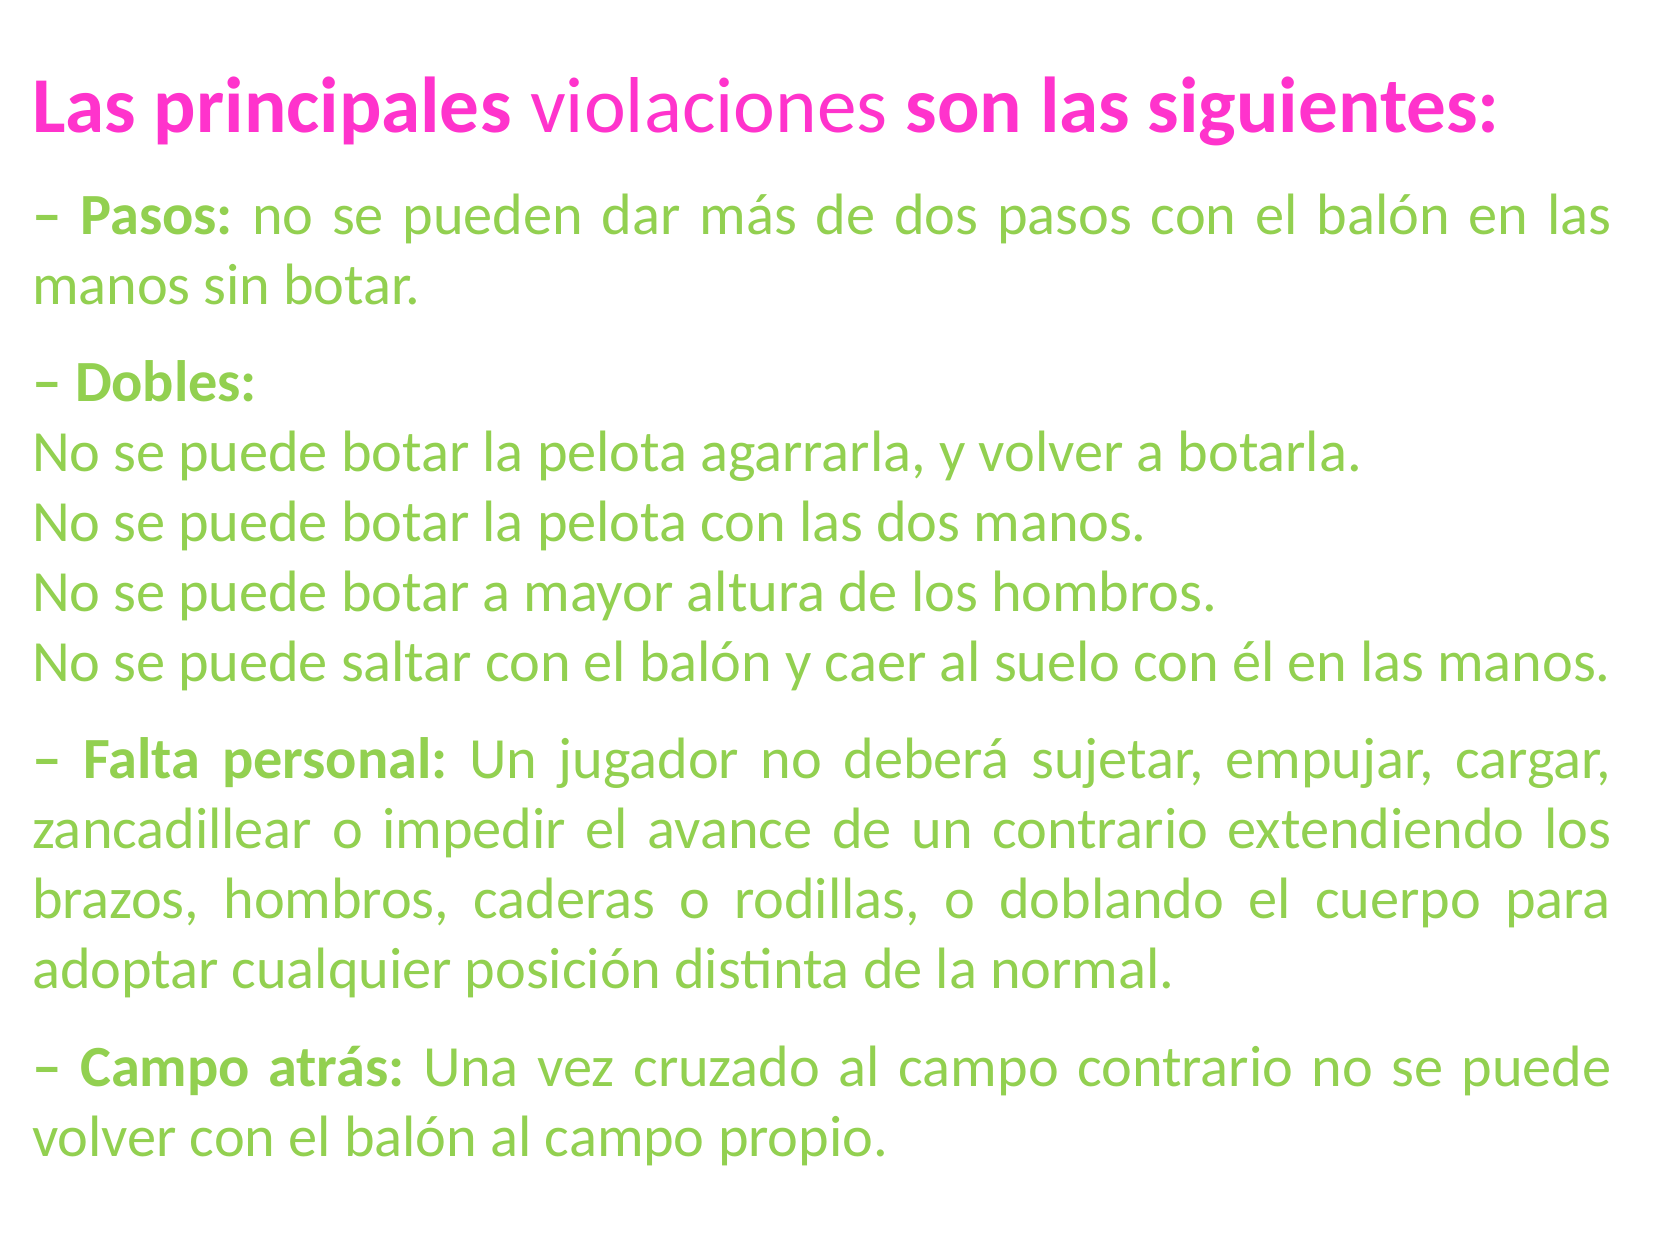

Las principales violaciones son las siguientes:
‒ Pasos: no se pueden dar más de dos pasos con el balón en las manos sin botar.
‒ Dobles:
No se puede botar la pelota agarrarla, y volver a botarla.
No se puede botar la pelota con las dos manos.
No se puede botar a mayor altura de los hombros.
No se puede saltar con el balón y caer al suelo con él en las manos.
‒ Falta personal: Un jugador no deberá sujetar, empujar, cargar, zancadillear o impedir el avance de un contrario extendiendo los brazos, hombros, caderas o rodillas, o doblando el cuerpo para adoptar cualquier posición distinta de la normal.
‒ Campo atrás: Una vez cruzado al campo contrario no se puede volver con el balón al campo propio.